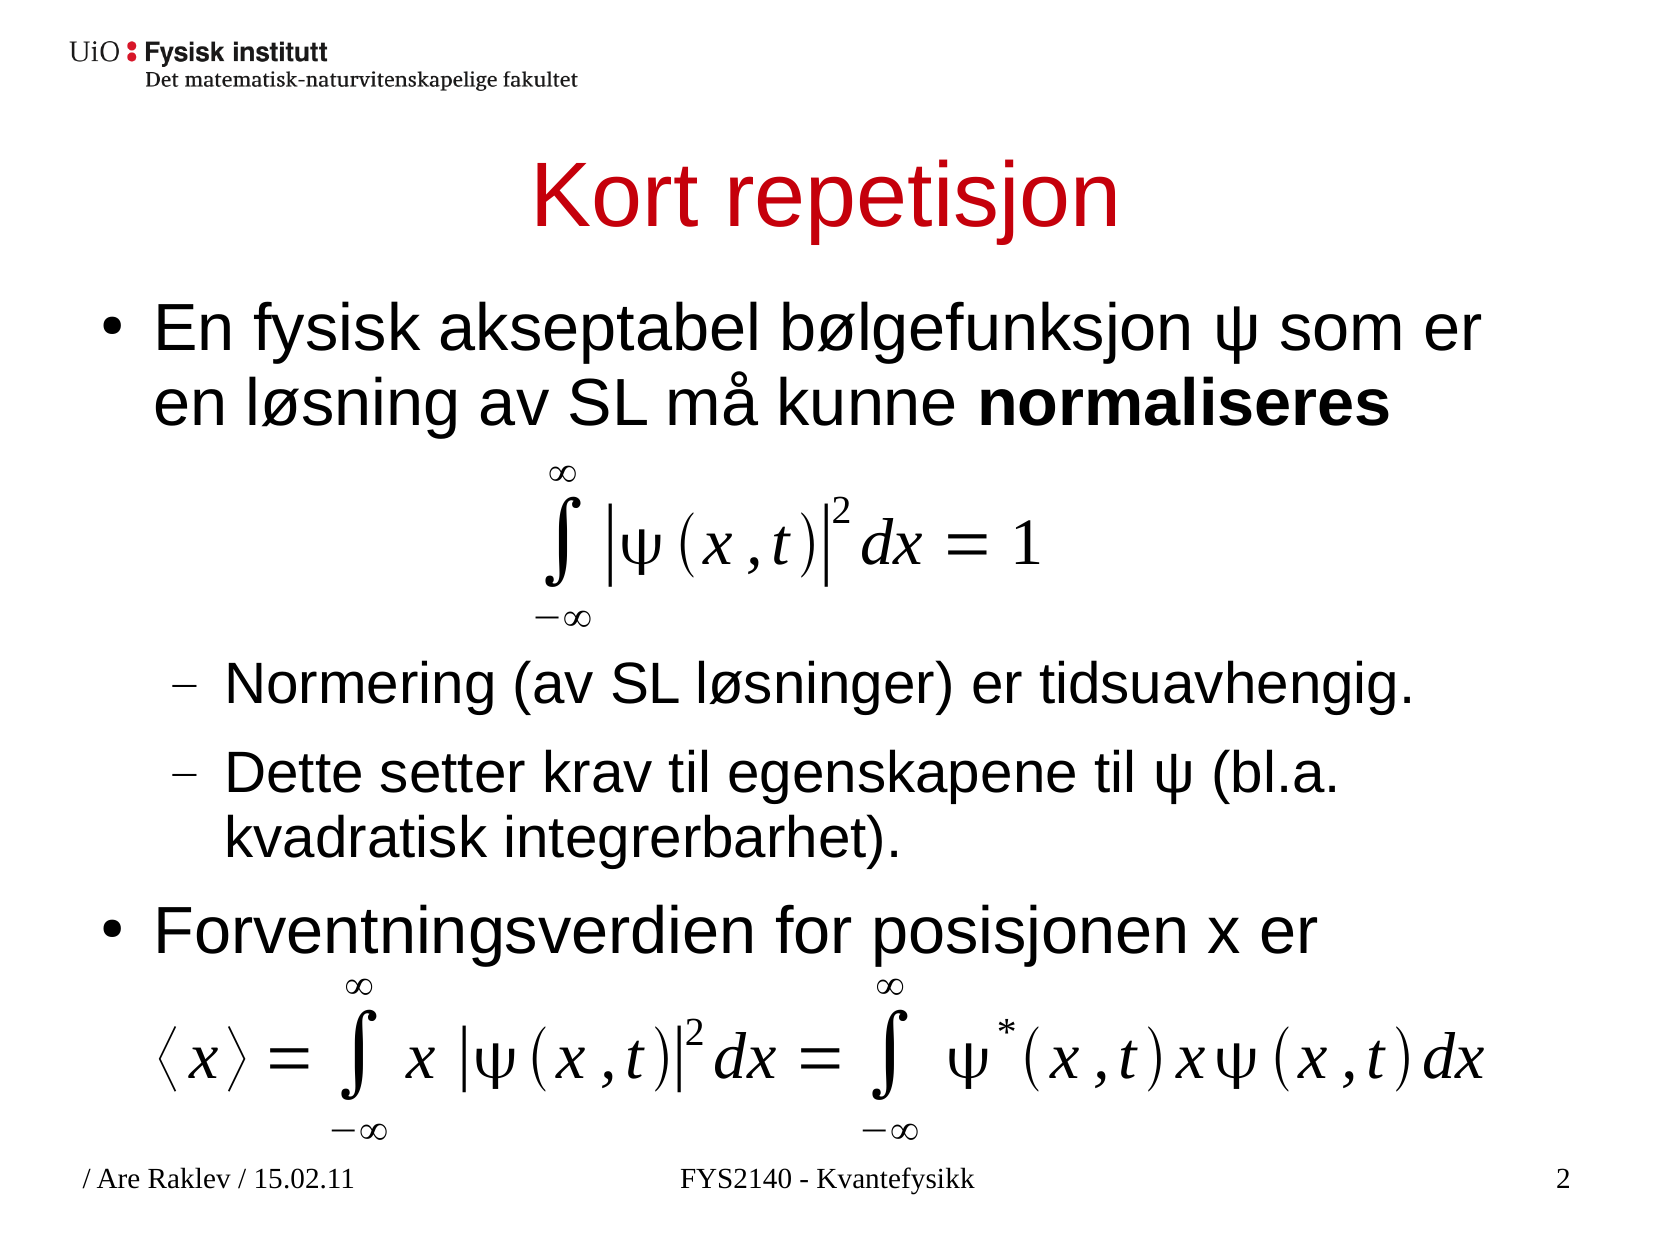

# Kort repetisjon
En fysisk akseptabel bølgefunksjon ψ som er en løsning av SL må kunne normaliseres
Normering (av SL løsninger) er tidsuavhengig.
Dette setter krav til egenskapene til ψ (bl.a. kvadratisk integrerbarhet).
Forventningsverdien for posisjonen x er
/ Are Raklev / 15.02.11
FYS2140 - Kvantefysikk
2